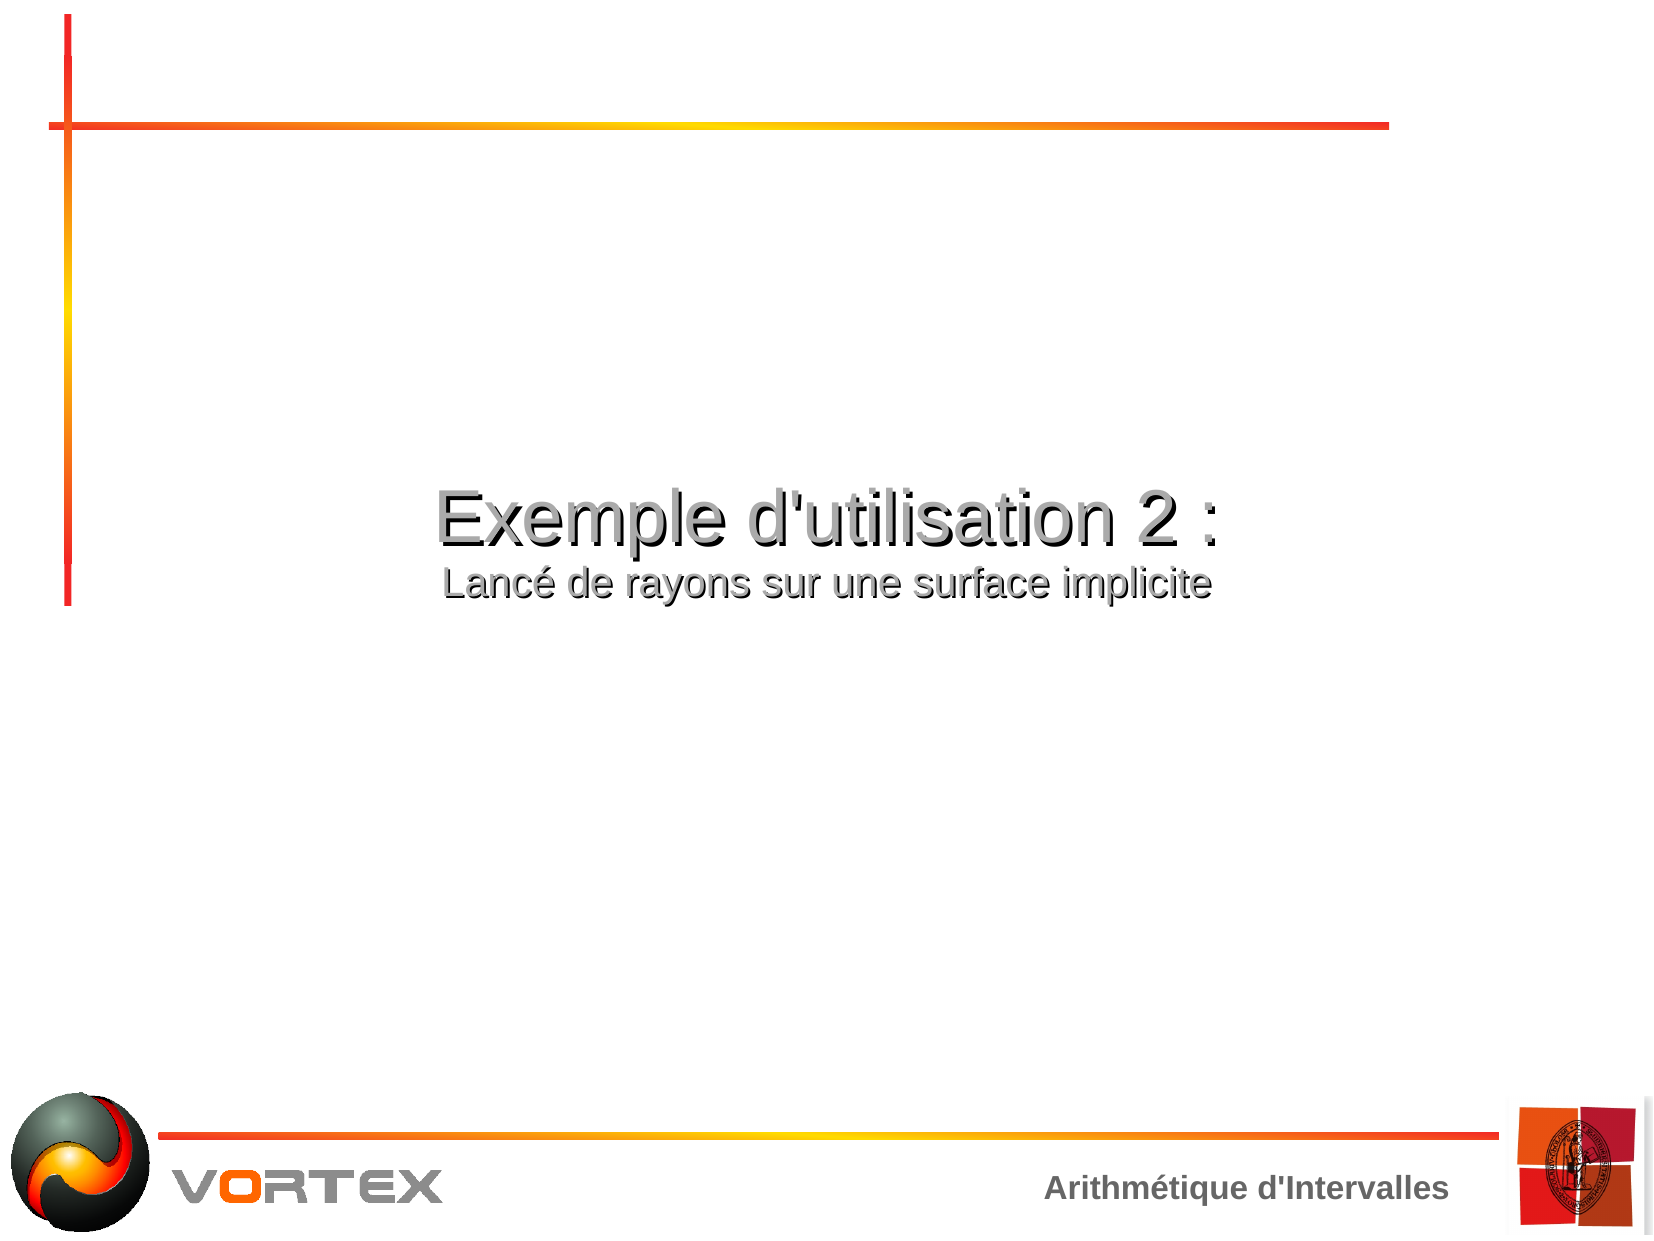

# Exemple d'utilisation 2 : Lancé de rayons sur une surface implicite